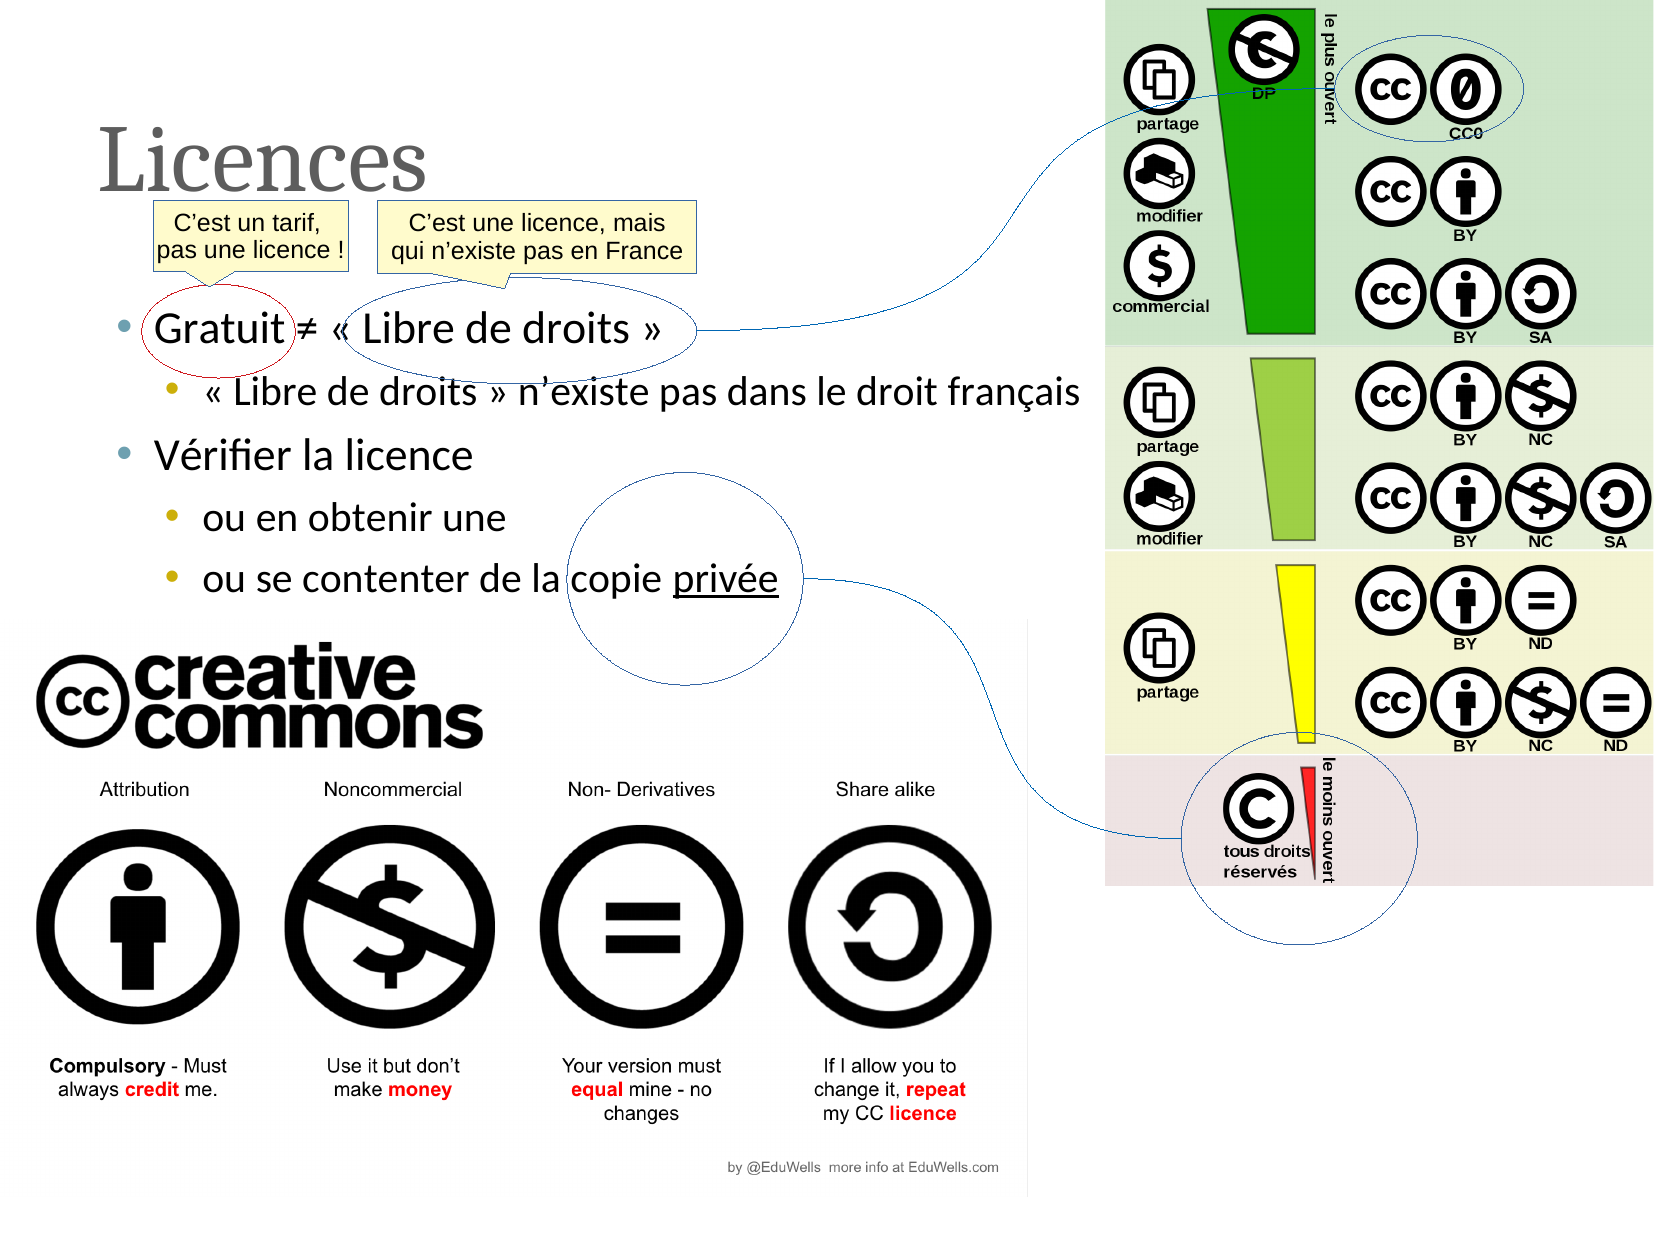

# Licences
C’est un tarif,
pas une licence !
C’est une licence, mais
qui n’existe pas en France
Gratuit ≠ « Libre de droits »
« Libre de droits » n’existe pas dans le droit français
Vérifier la licence
ou en obtenir une
ou se contenter de la copie privée